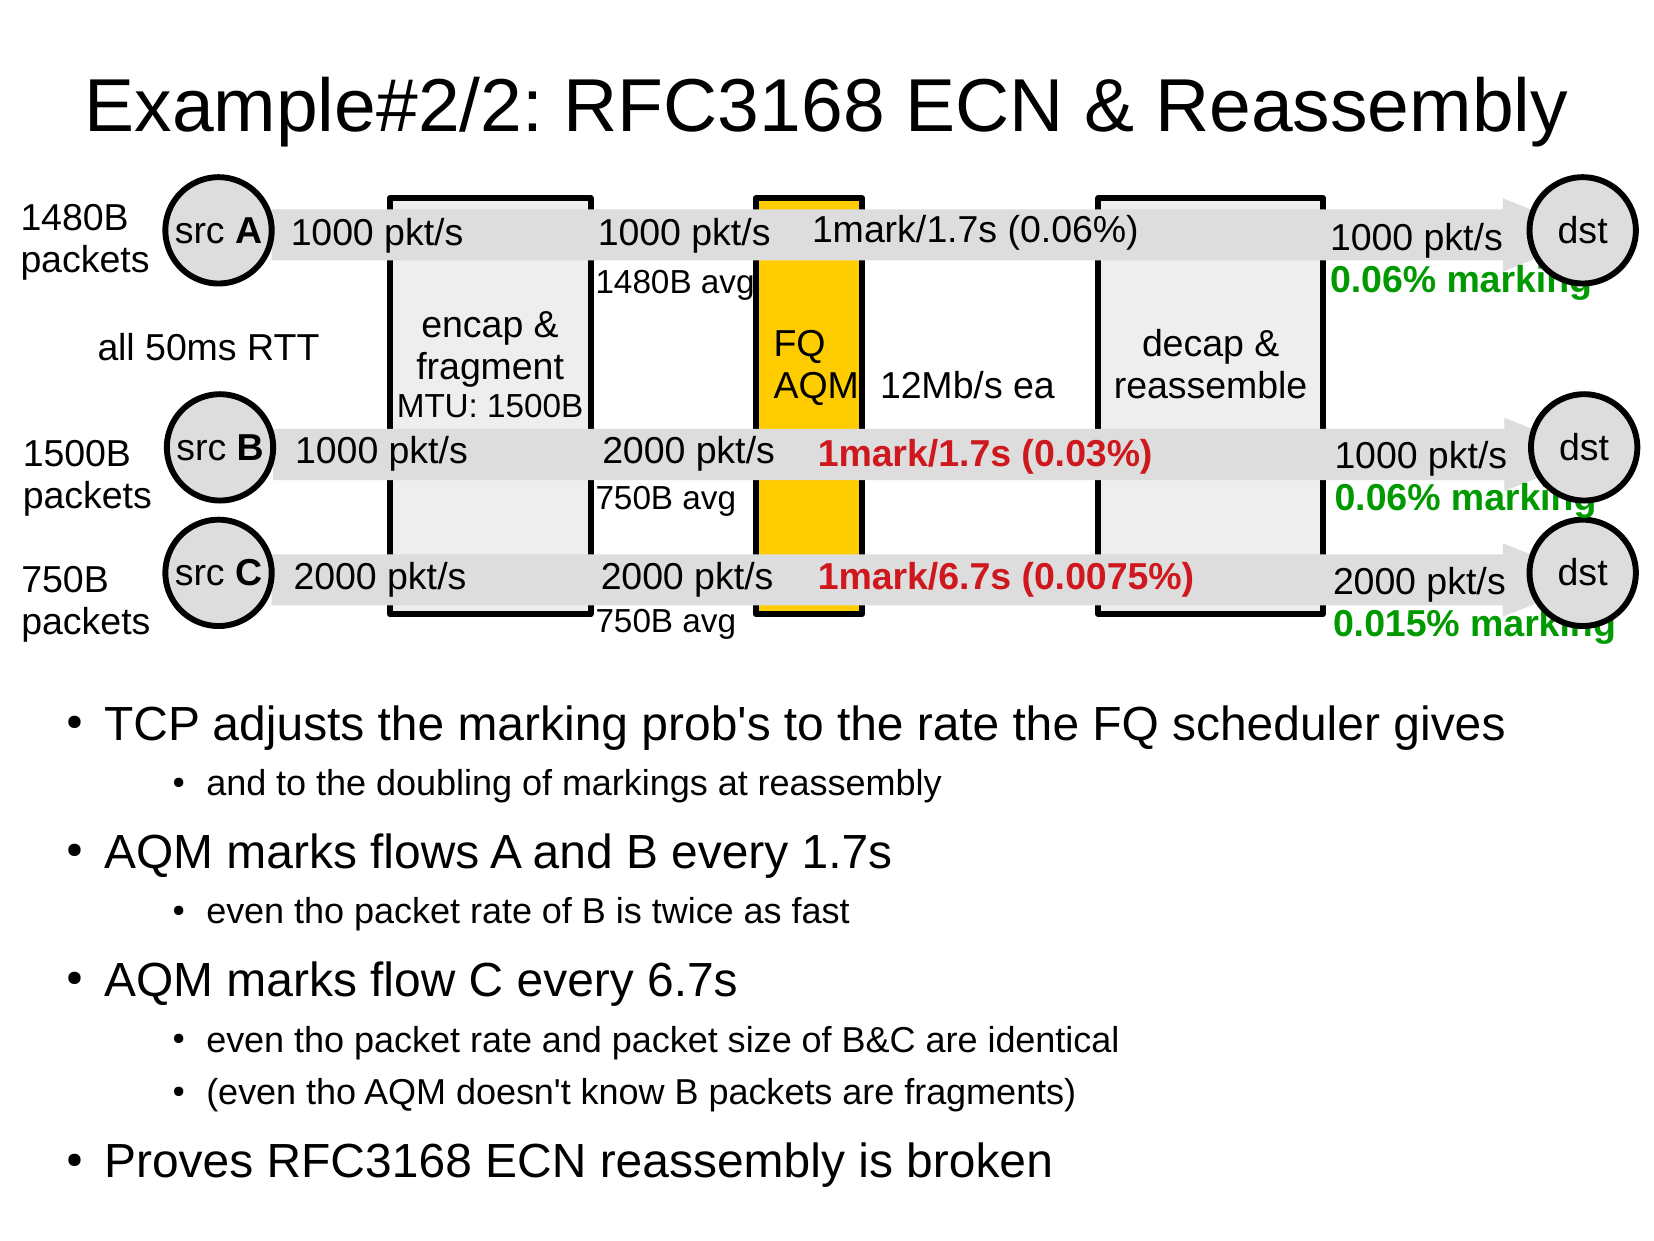

# Example#2/2: RFC3168 ECN & Reassembly
src A
dst
1480B
packets
encap &
fragment
MTU: 1500B
FQ
AQM 12Mb/s ea
decap &
reassemble
1mark/1.7s (0.06%)
1000 pkt/s
1000 pkt/s
1000 pkt/s
0.06% marking
1480B avg
all 50ms RTT
src B
dst
1000 pkt/s
2000 pkt/s
1mark/1.7s (0.03%)
1500B
packets
1000 pkt/s
0.06% marking
750B avg
src C
dst
2000 pkt/s
2000 pkt/s
1mark/6.7s (0.0075%)
750B
packets
2000 pkt/s
0.015% marking
750B avg
TCP adjusts the marking prob's to the rate the FQ scheduler gives
and to the doubling of markings at reassembly
AQM marks flows A and B every 1.7s
even tho packet rate of B is twice as fast
AQM marks flow C every 6.7s
even tho packet rate and packet size of B&C are identical
(even tho AQM doesn't know B packets are fragments)
Proves RFC3168 ECN reassembly is broken